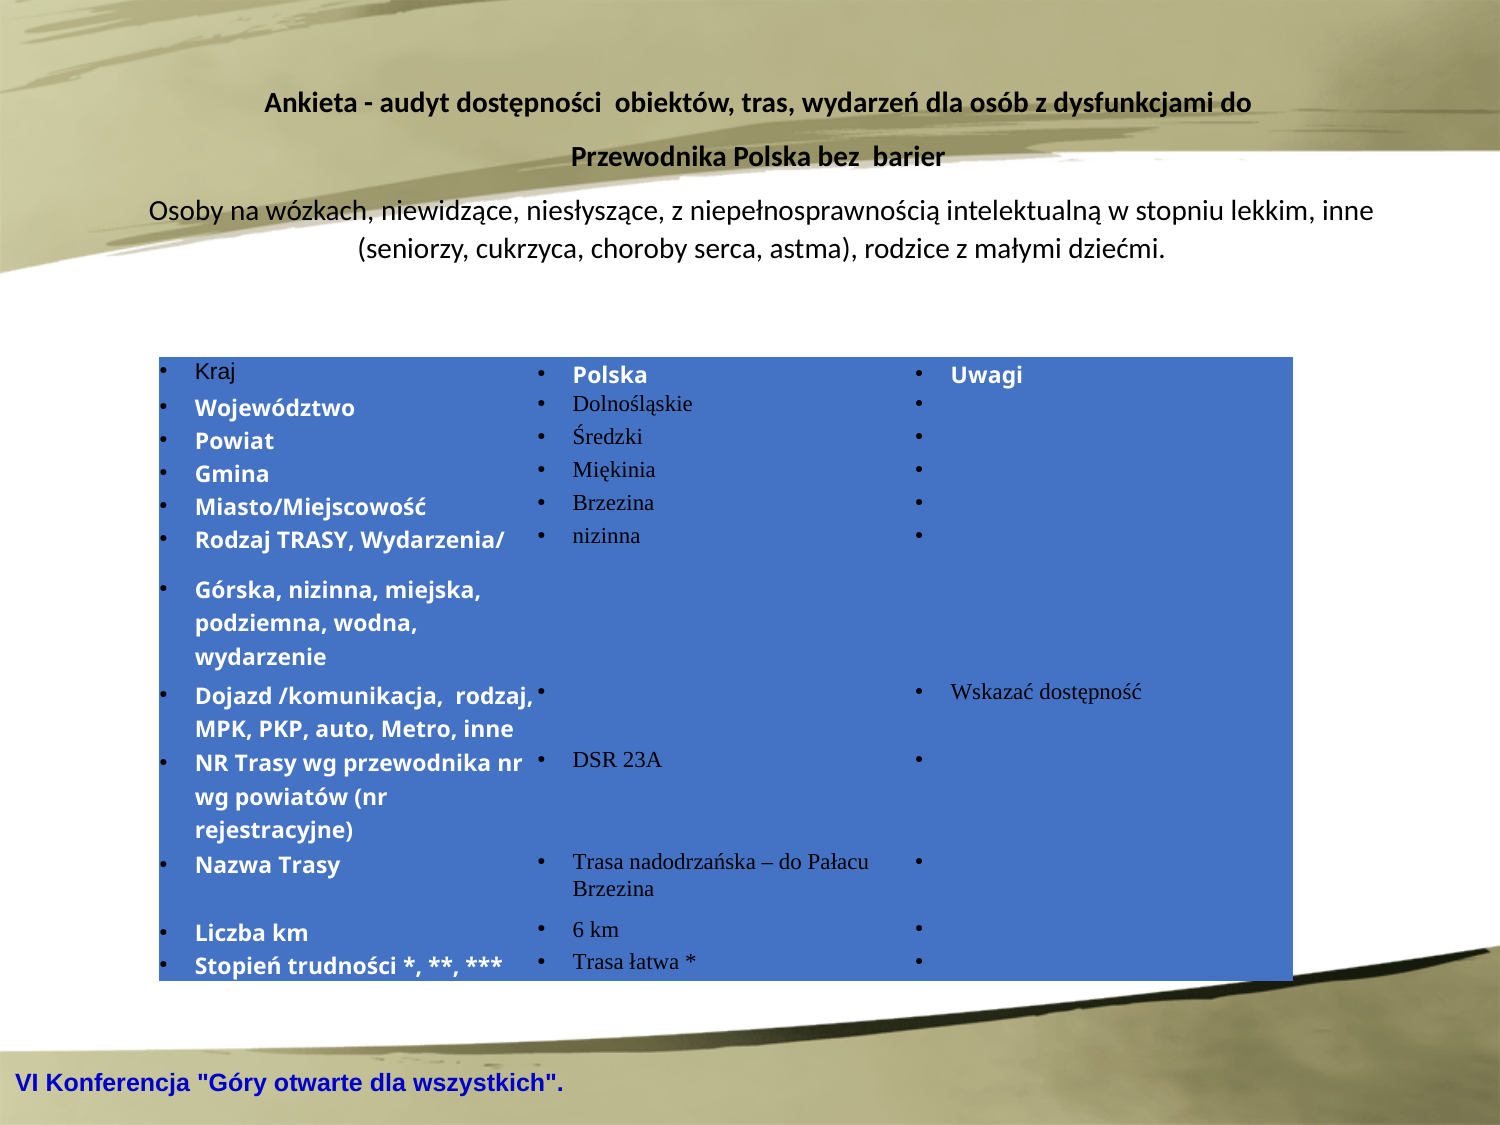

Ankieta - audyt dostępności obiektów, tras, wydarzeń dla osób z dysfunkcjami do
Przewodnika Polska bez barier
Osoby na wózkach, niewidzące, niesłyszące, z niepełnosprawnością intelektualną w stopniu lekkim, inne (seniorzy, cukrzyca, choroby serca, astma), rodzice z małymi dziećmi.
| Kraj | Polska | Uwagi |
| --- | --- | --- |
| Województwo | Dolnośląskie | |
| Powiat | Średzki | |
| Gmina | Miękinia | |
| Miasto/Miejscowość | Brzezina | |
| Rodzaj TRASY, Wydarzenia/ Górska, nizinna, miejska, podziemna, wodna, wydarzenie | nizinna | |
| Dojazd /komunikacja, rodzaj, MPK, PKP, auto, Metro, inne | | Wskazać dostępność |
| NR Trasy wg przewodnika nr wg powiatów (nr rejestracyjne) | DSR 23A | |
| Nazwa Trasy | Trasa nadodrzańska – do Pałacu Brzezina | |
| Liczba km | 6 km | |
| Stopień trudności \*, \*\*, \*\*\* | Trasa łatwa \* | |
VI Konferencja "Góry otwarte dla wszystkich".